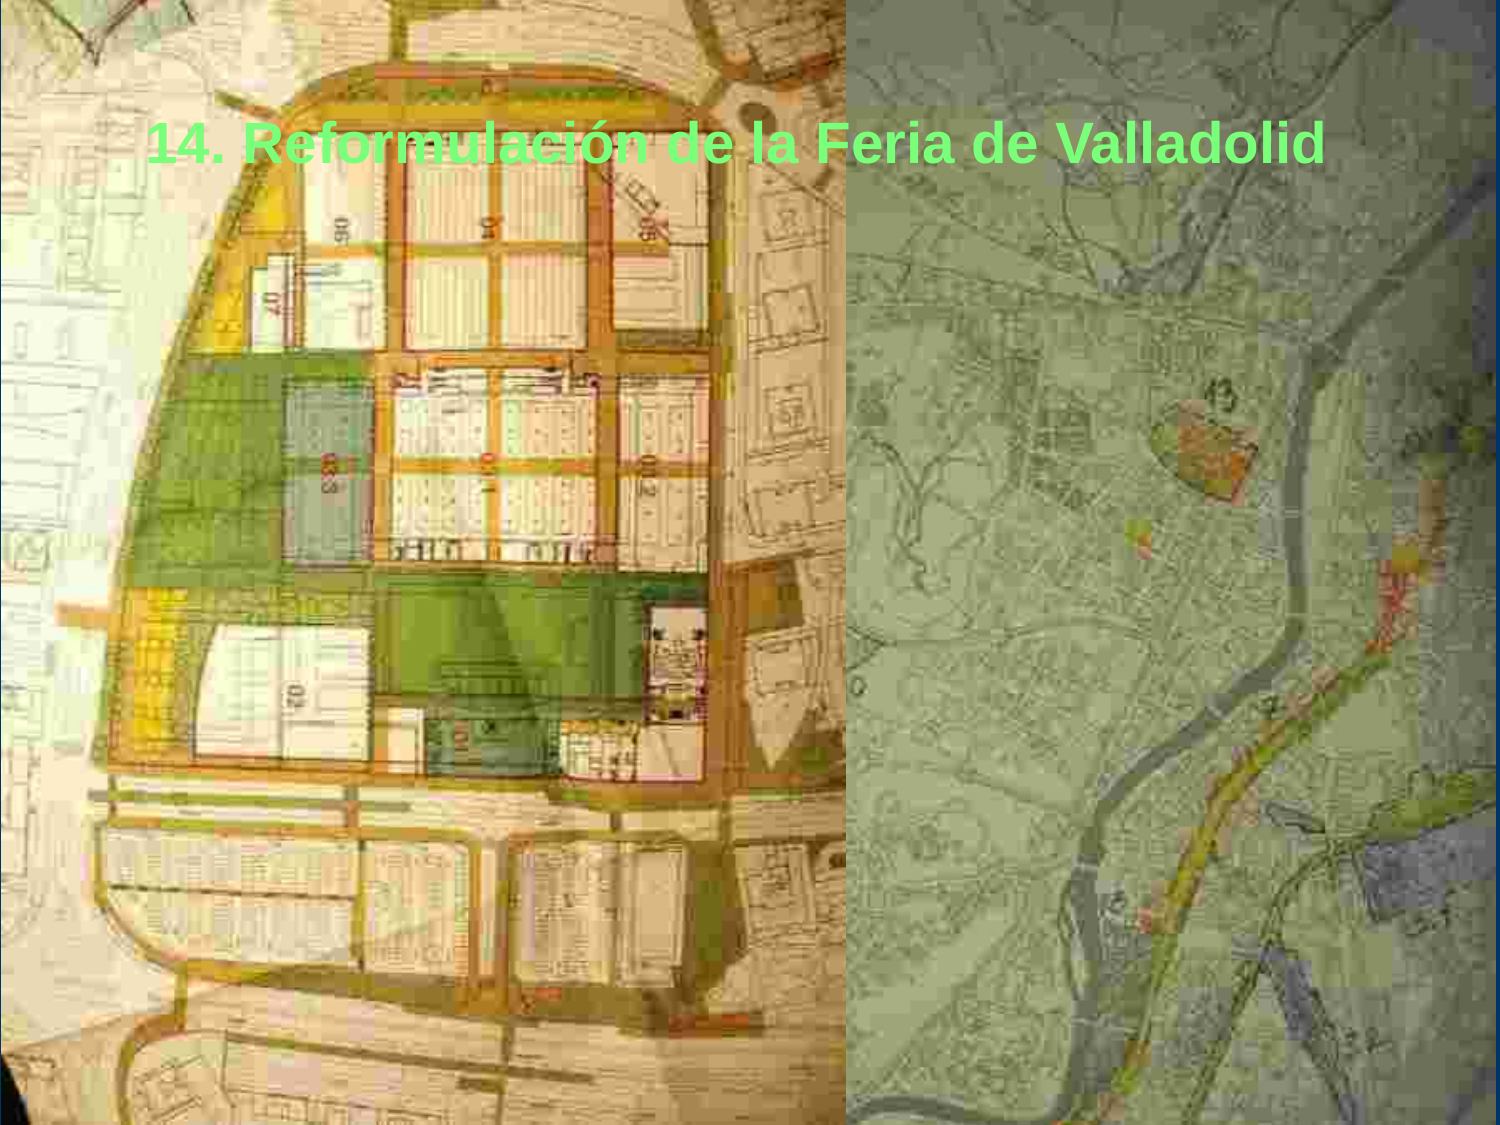

Estrategia urbanística. 7 de noviembre de 2016
14. Reformulación de la Feria de Valladolid